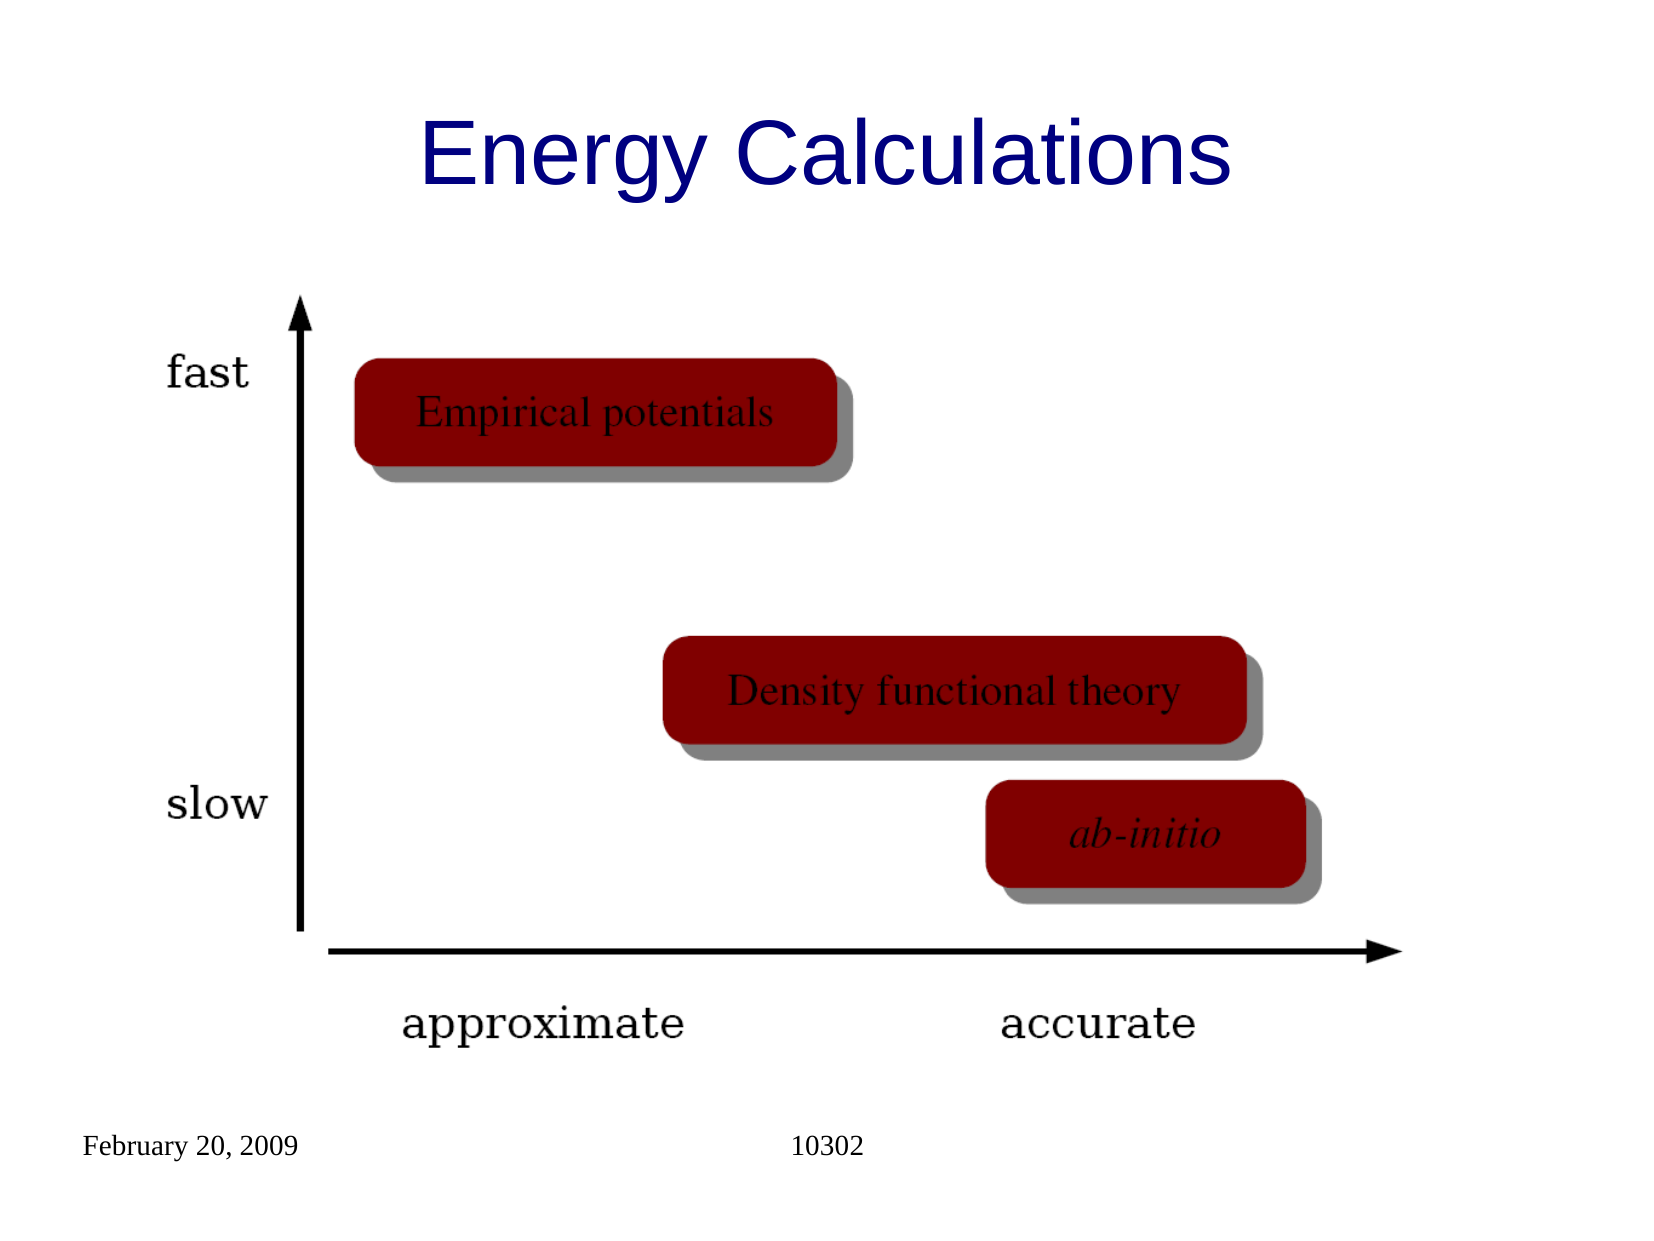

# Energy Calculations
February 20, 2009
10302